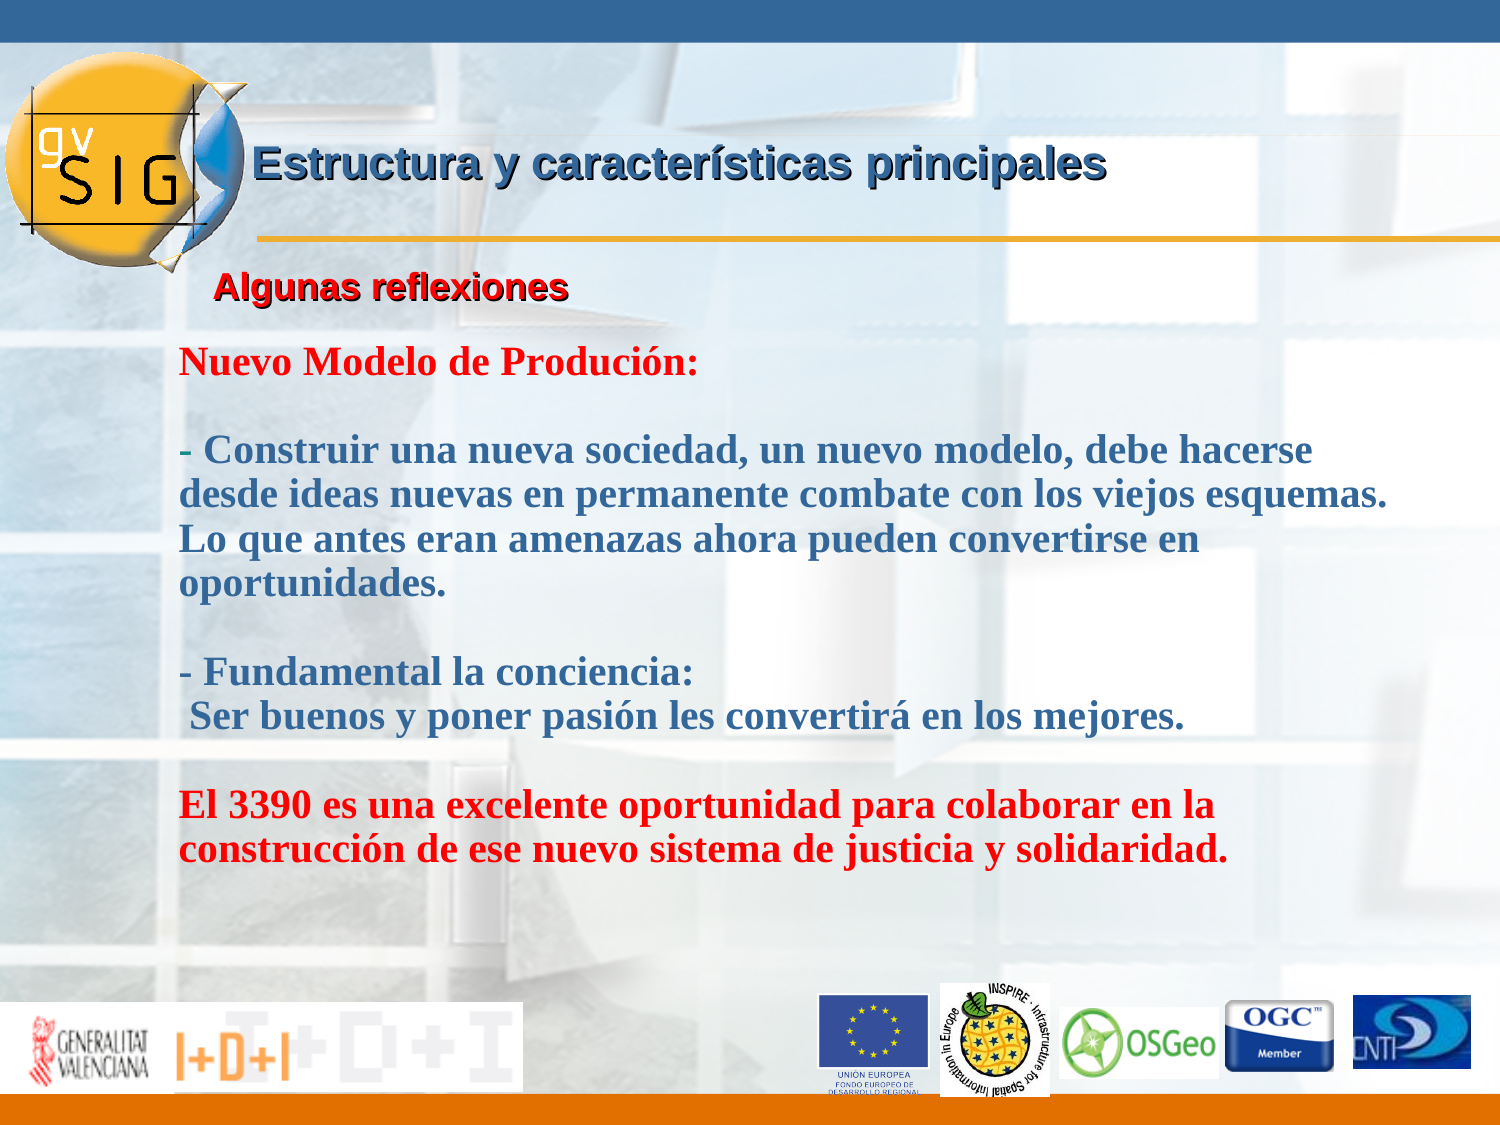

Estructura y características principales
Algunas reflexiones
Nuevo Modelo de Produción:
- Construir una nueva sociedad, un nuevo modelo, debe hacerse desde ideas nuevas en permanente combate con los viejos esquemas. Lo que antes eran amenazas ahora pueden convertirse en oportunidades.
- Fundamental la conciencia:
 Ser buenos y poner pasión les convertirá en los mejores.
El 3390 es una excelente oportunidad para colaborar en la construcción de ese nuevo sistema de justicia y solidaridad.